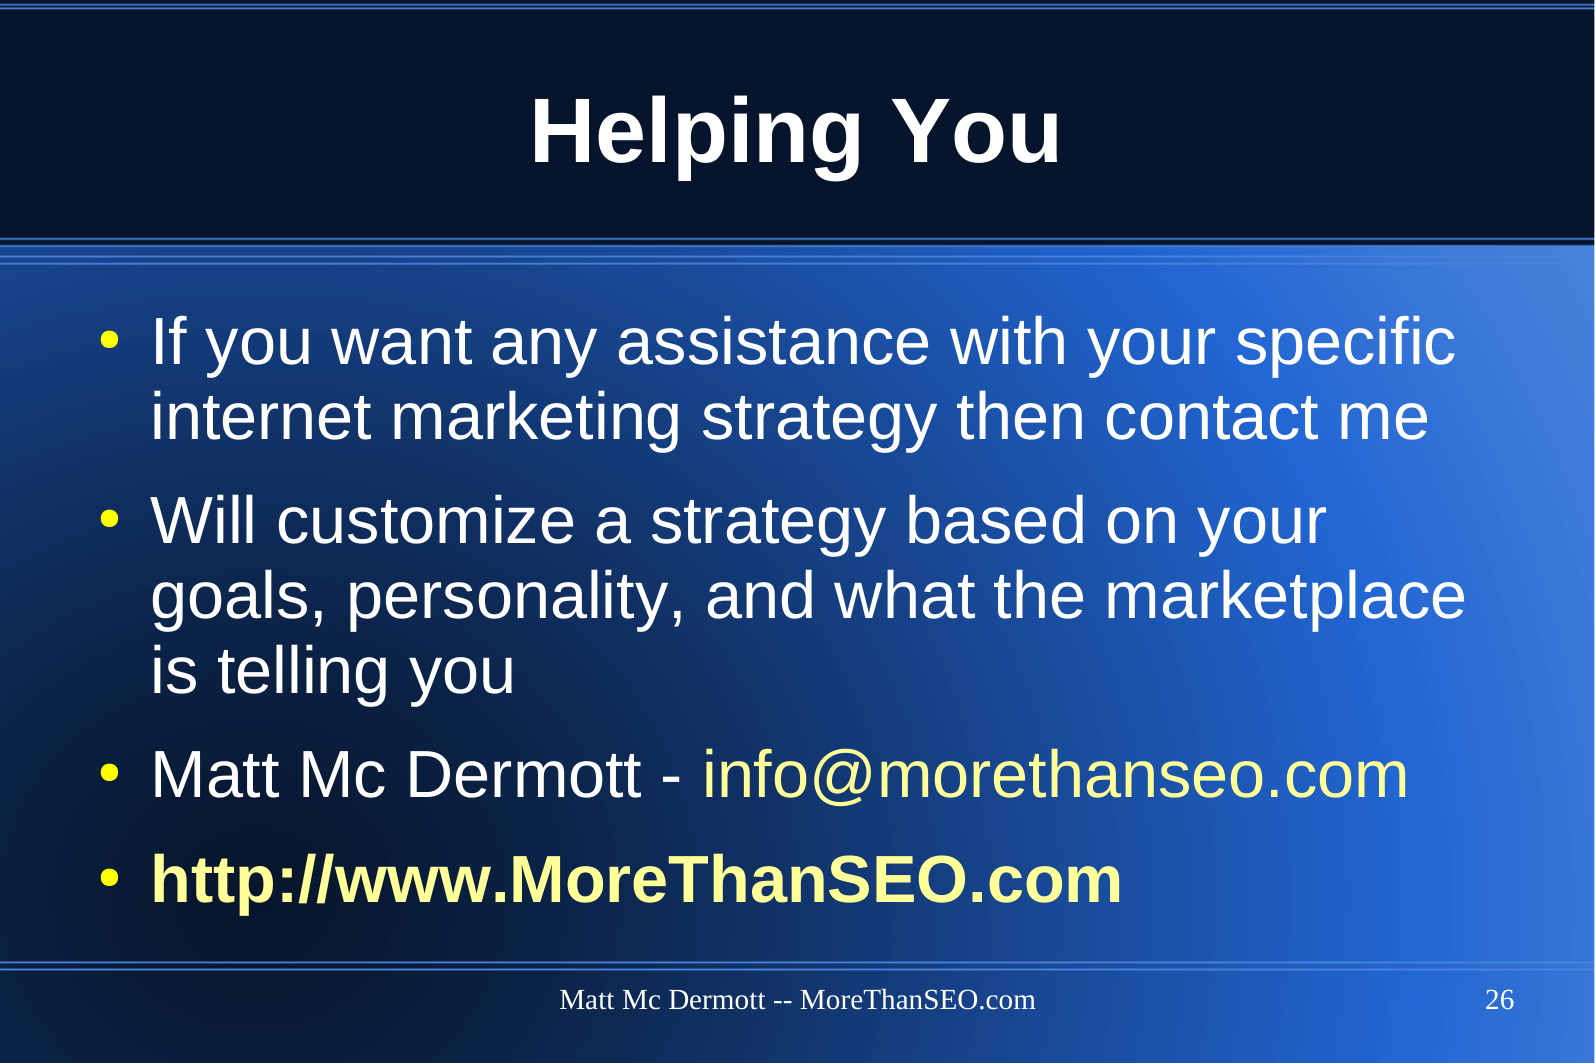

# Helping You
If you want any assistance with your specific internet marketing strategy then contact me
Will customize a strategy based on your goals, personality, and what the marketplace is telling you
Matt Mc Dermott - info@morethanseo.com
http://www.MoreThanSEO.com
Matt Mc Dermott -- MoreThanSEO.com
26